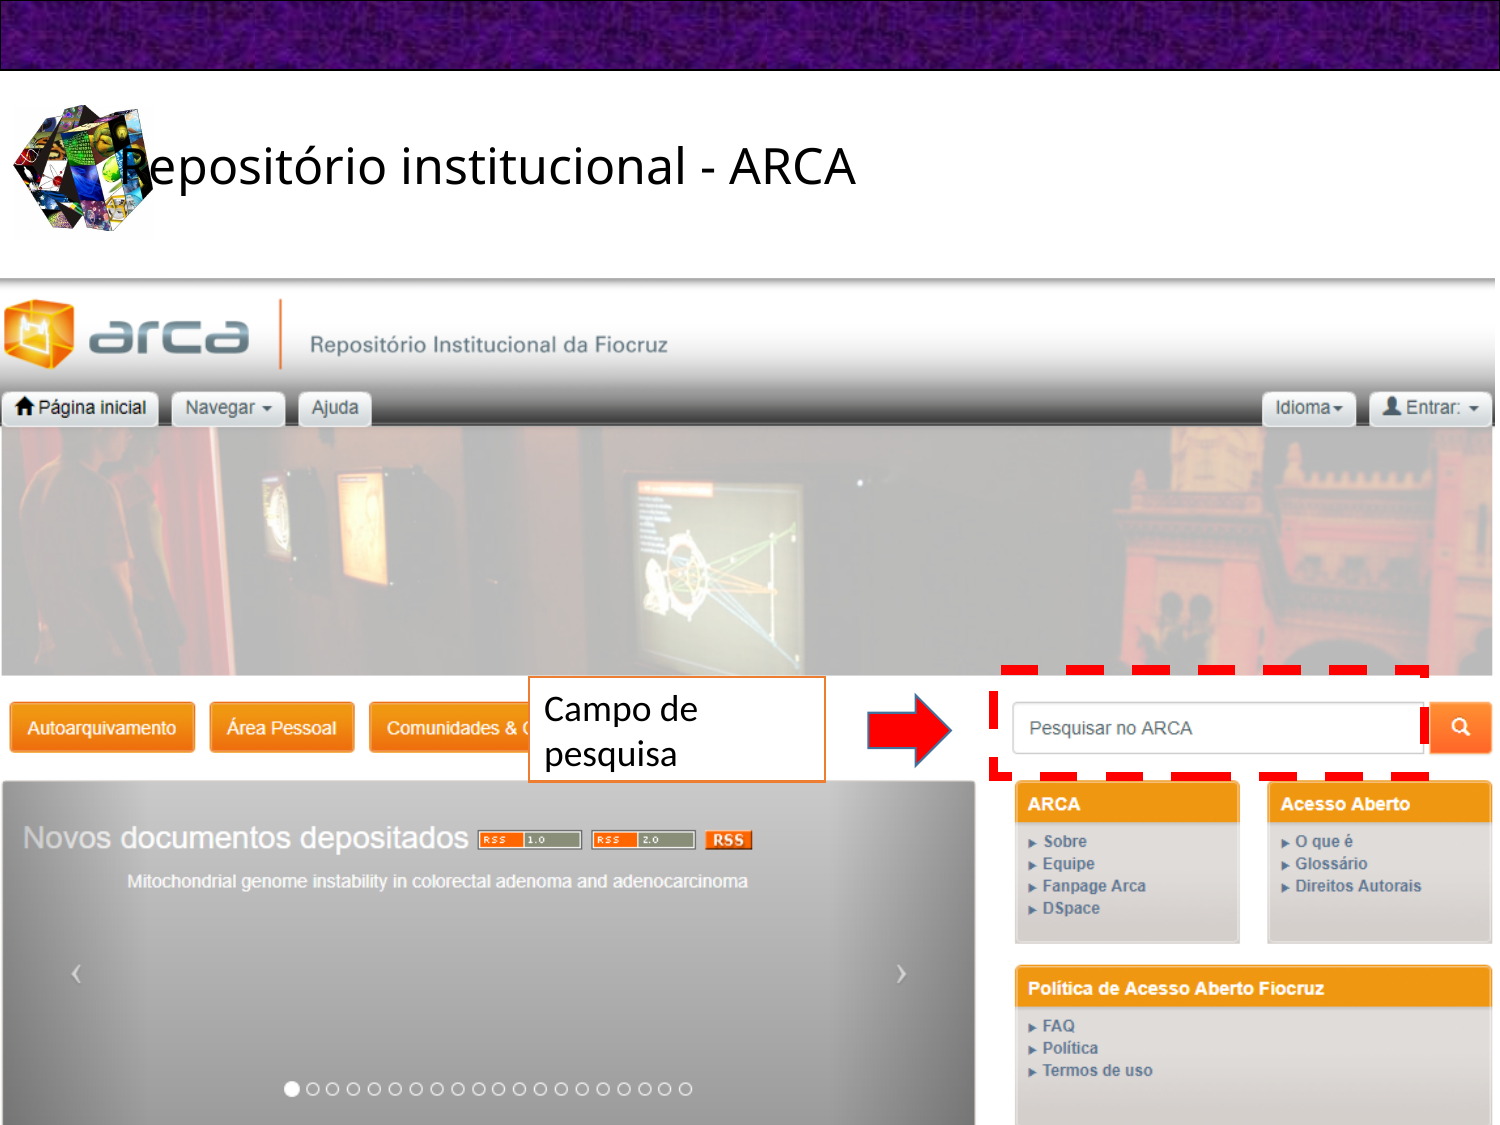

# Repositório institucional - ARCA
Campo de pesquisa